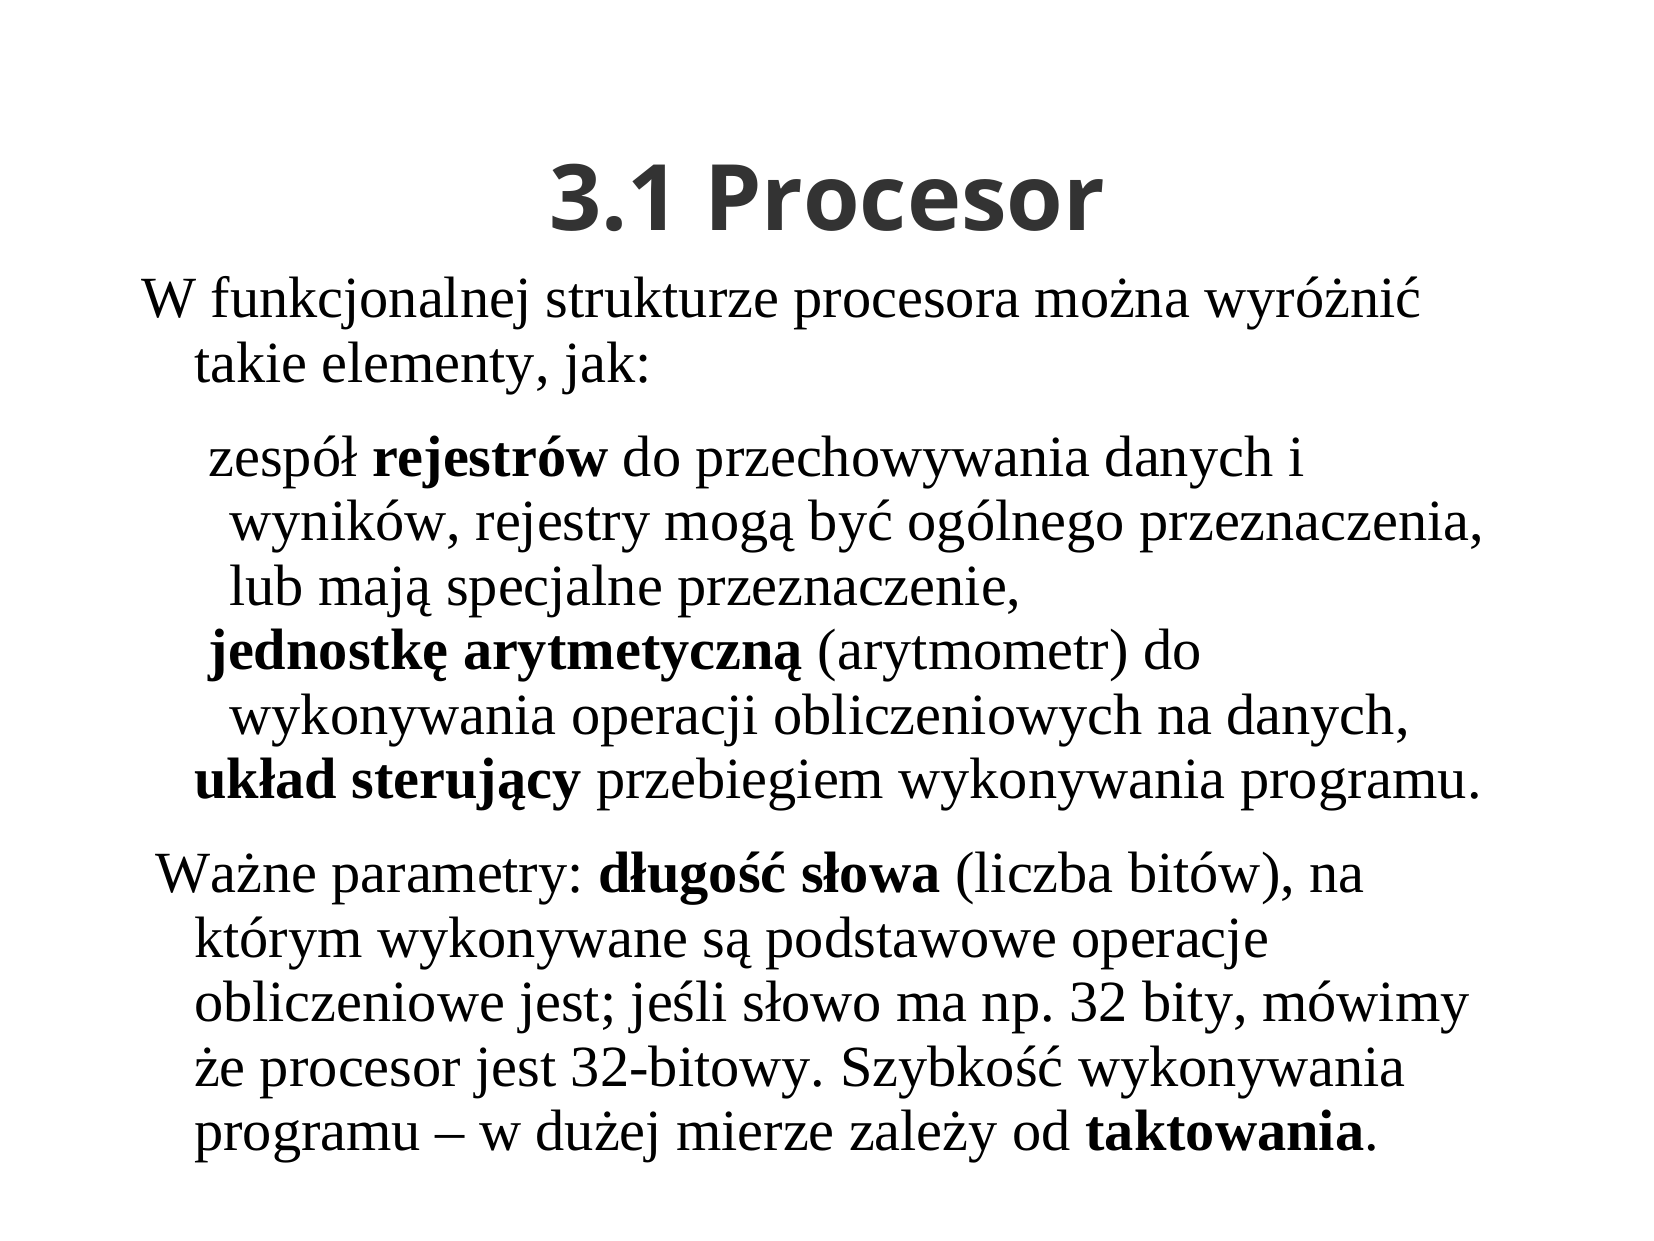

# 3.1 Procesor
W funkcjonalnej strukturze procesora można wyróżnić takie elementy, jak:
 zespół rejestrów do przechowywania danych i wyników, rejestry mogą być ogólnego przeznaczenia, lub mają specjalne przeznaczenie,
 jednostkę arytmetyczną (arytmometr) do wykonywania operacji obliczeniowych na danych,
układ sterujący przebiegiem wykonywania programu.
 Ważne parametry: długość słowa (liczba bitów), na którym wykonywane są podstawowe operacje obliczeniowe jest; jeśli słowo ma np. 32 bity, mówimy że procesor jest 32-bitowy. Szybkość wykonywania programu – w dużej mierze zależy od taktowania.